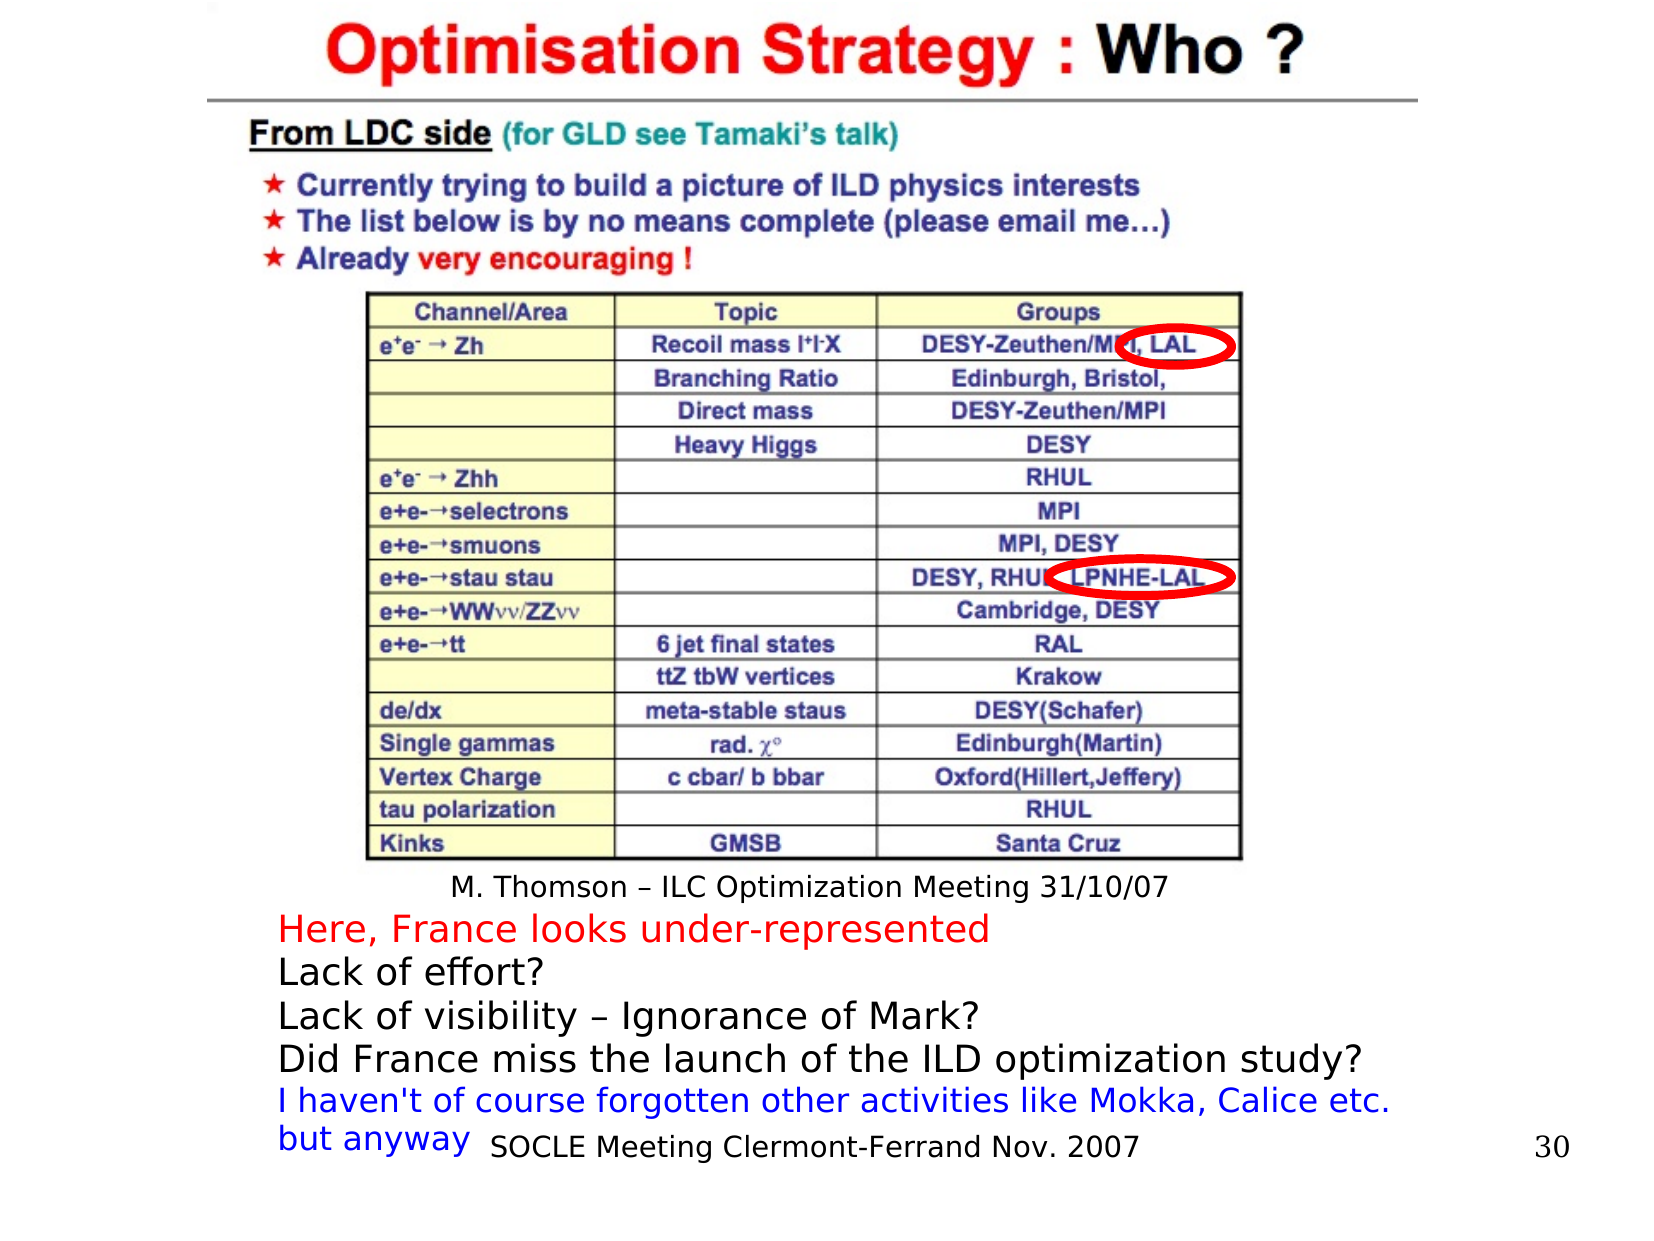

M. Thomson – ILC Optimization Meeting 31/10/07
Here, France looks under-represented
Lack of effort?
Lack of visibility – Ignorance of Mark?
Did France miss the launch of the ILD optimization study?
I haven't of course forgotten other activities like Mokka, Calice etc.
but anyway
30